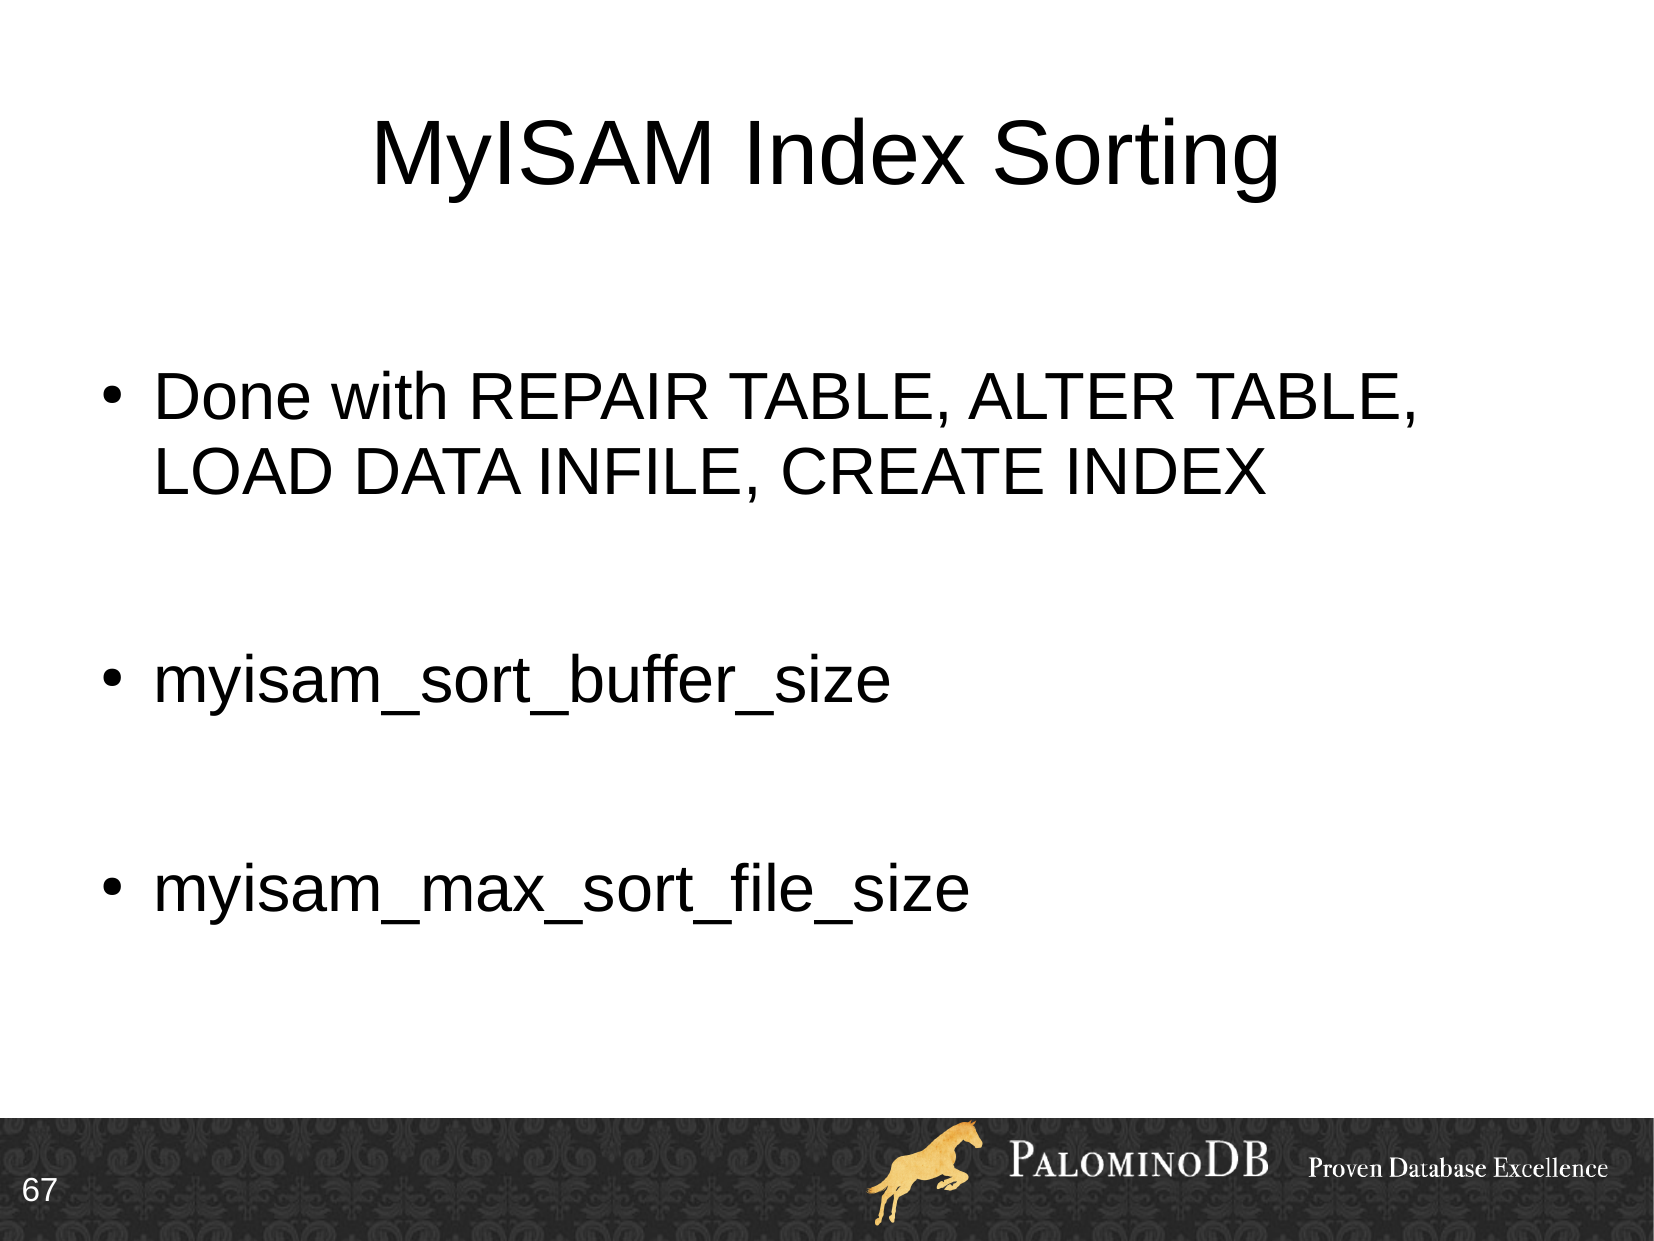

# MyISAM Index Sorting
Done with REPAIR TABLE, ALTER TABLE, LOAD DATA INFILE, CREATE INDEX
myisam_sort_buffer_size
myisam_max_sort_file_size